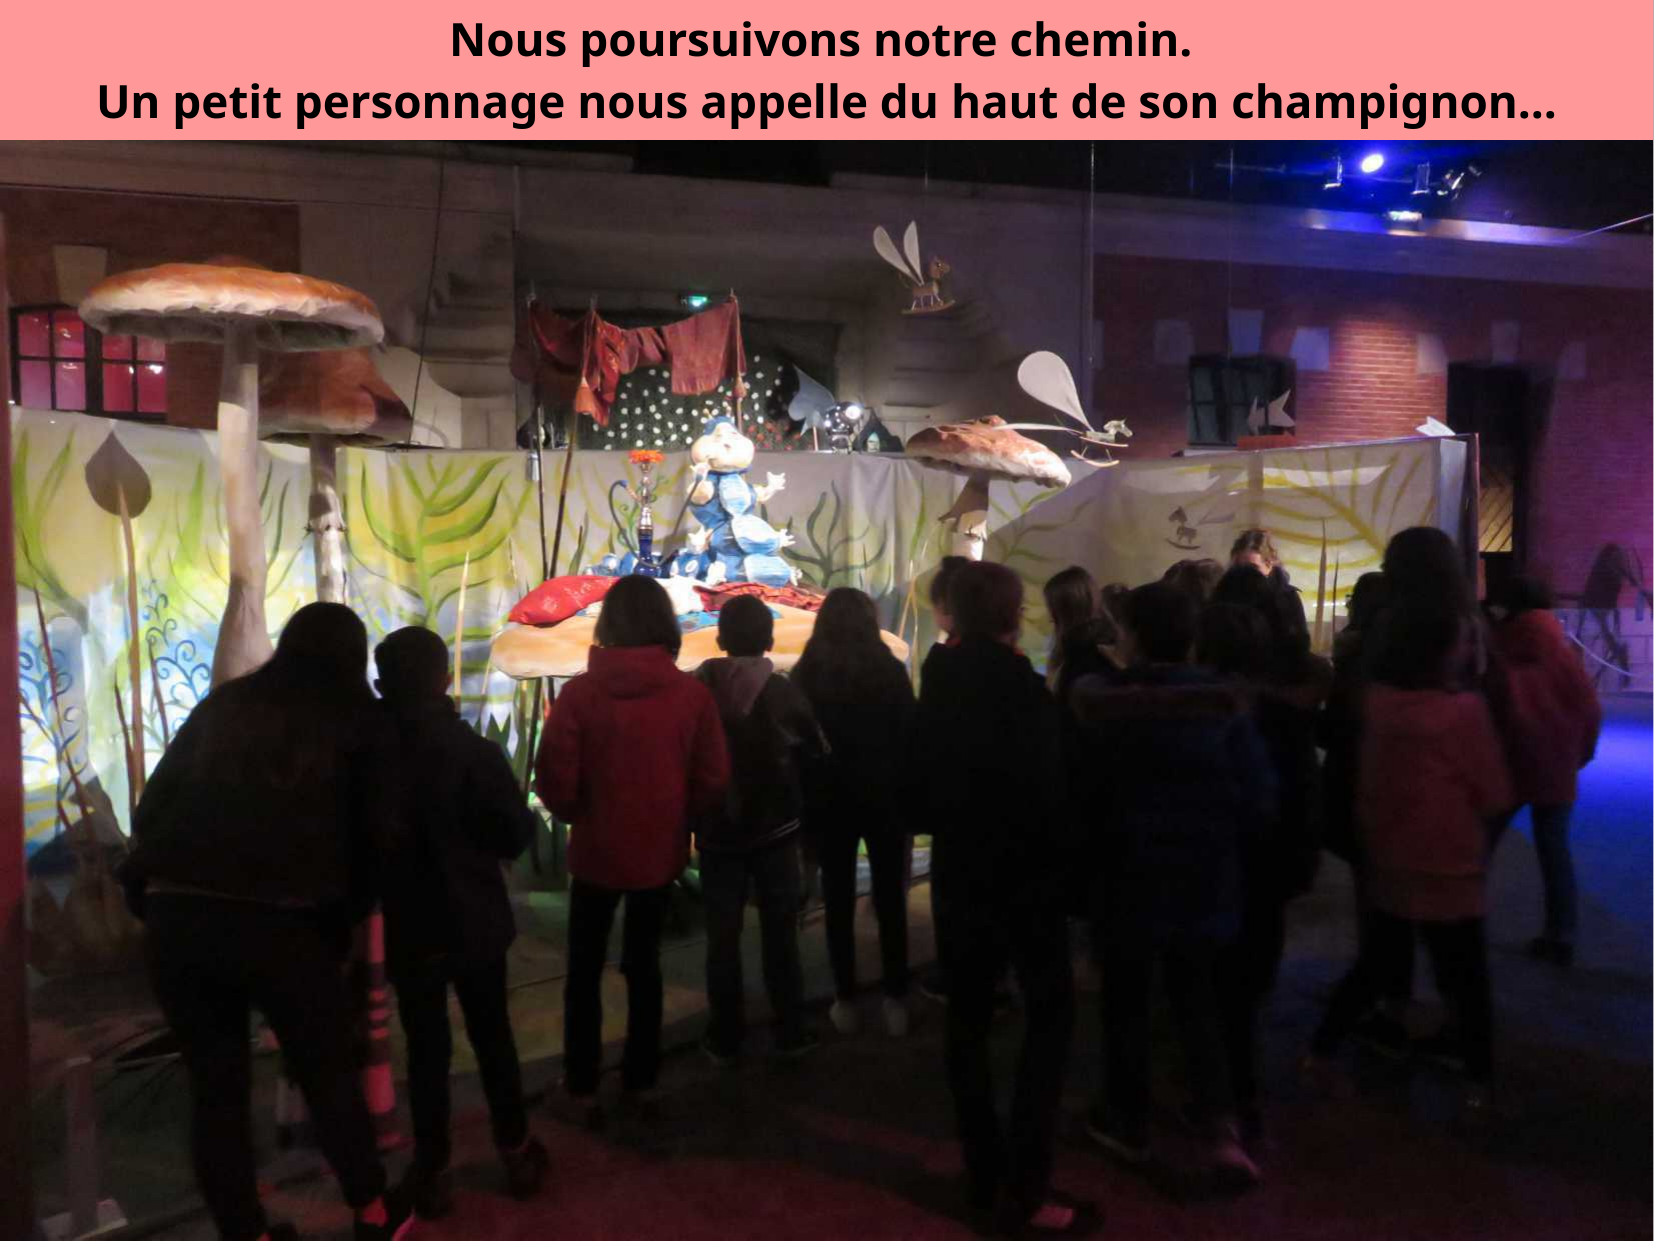

Nous poursuivons notre chemin.
Un petit personnage nous appelle du haut de son champignon...